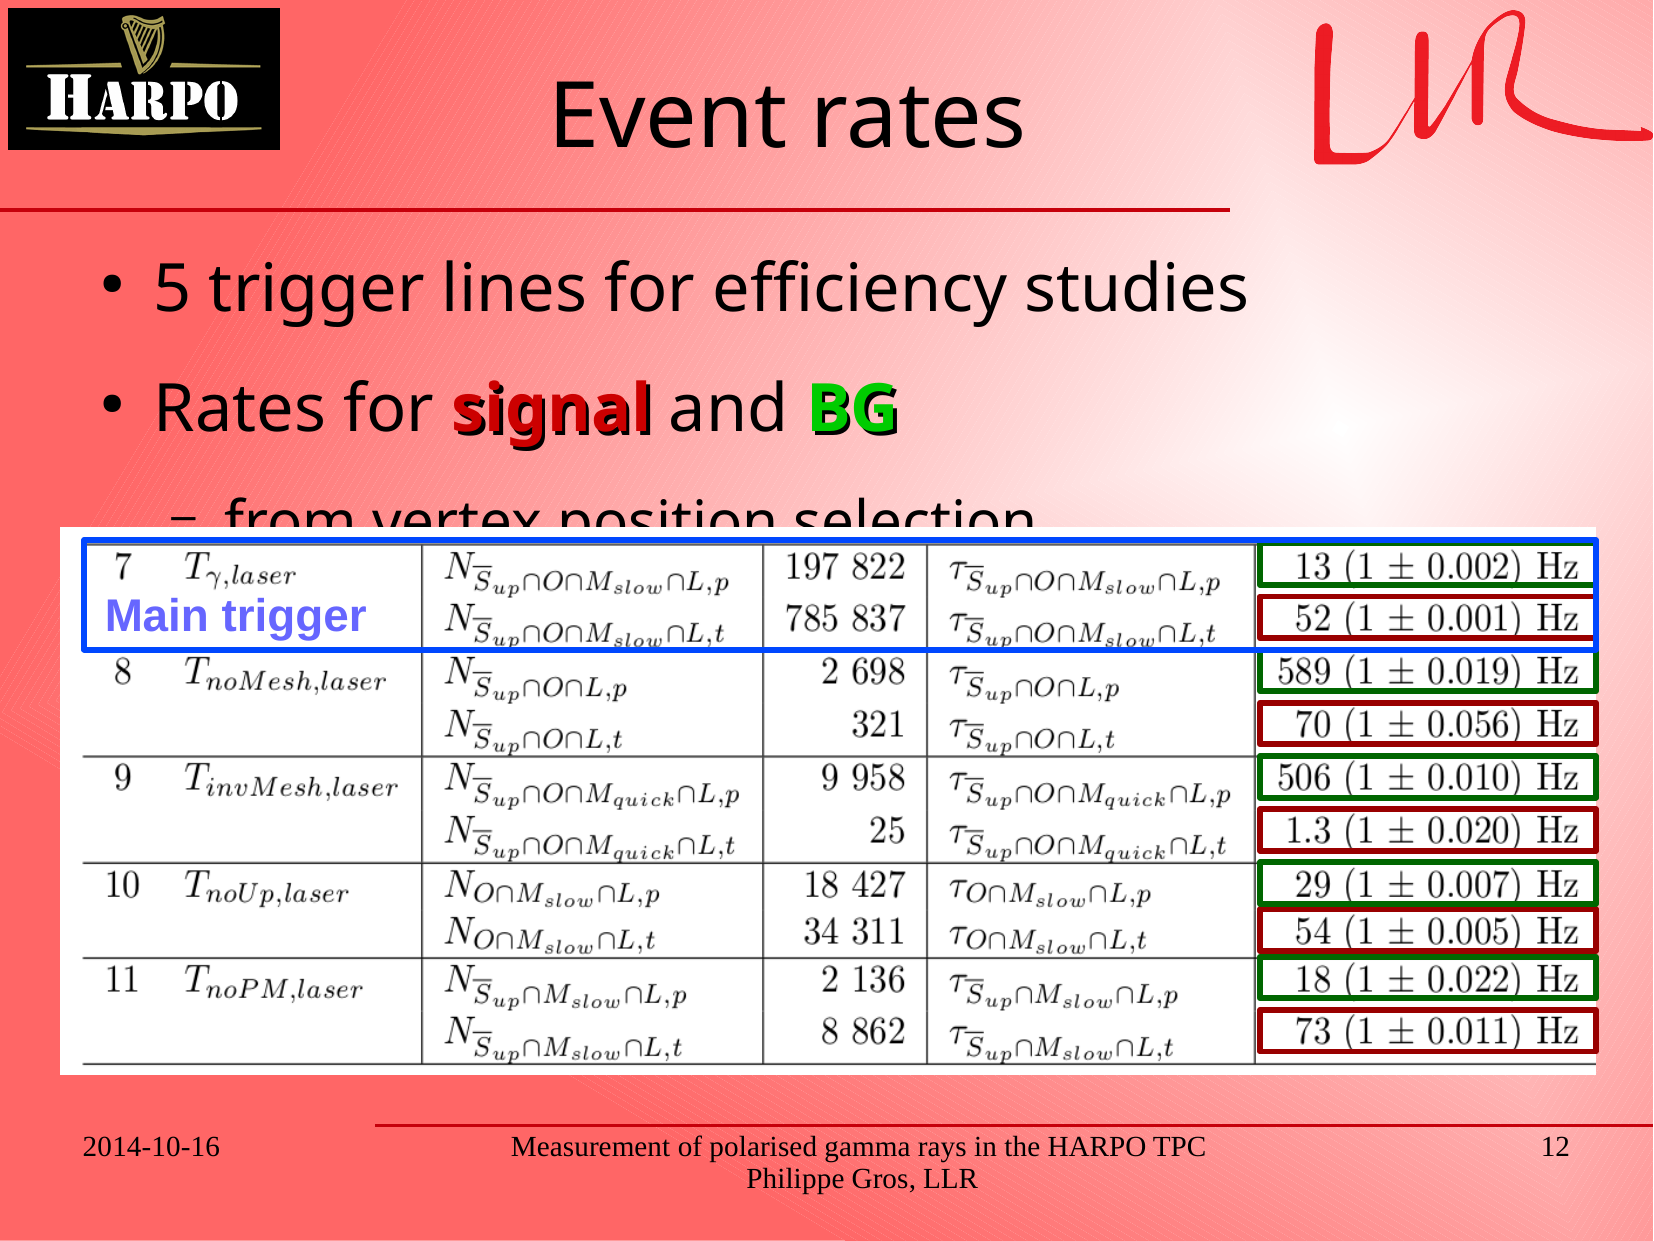

# Event rates
5 trigger lines for efficiency studies
Rates for signal and BG
from vertex position selection
Main trigger
2014-10-16
12